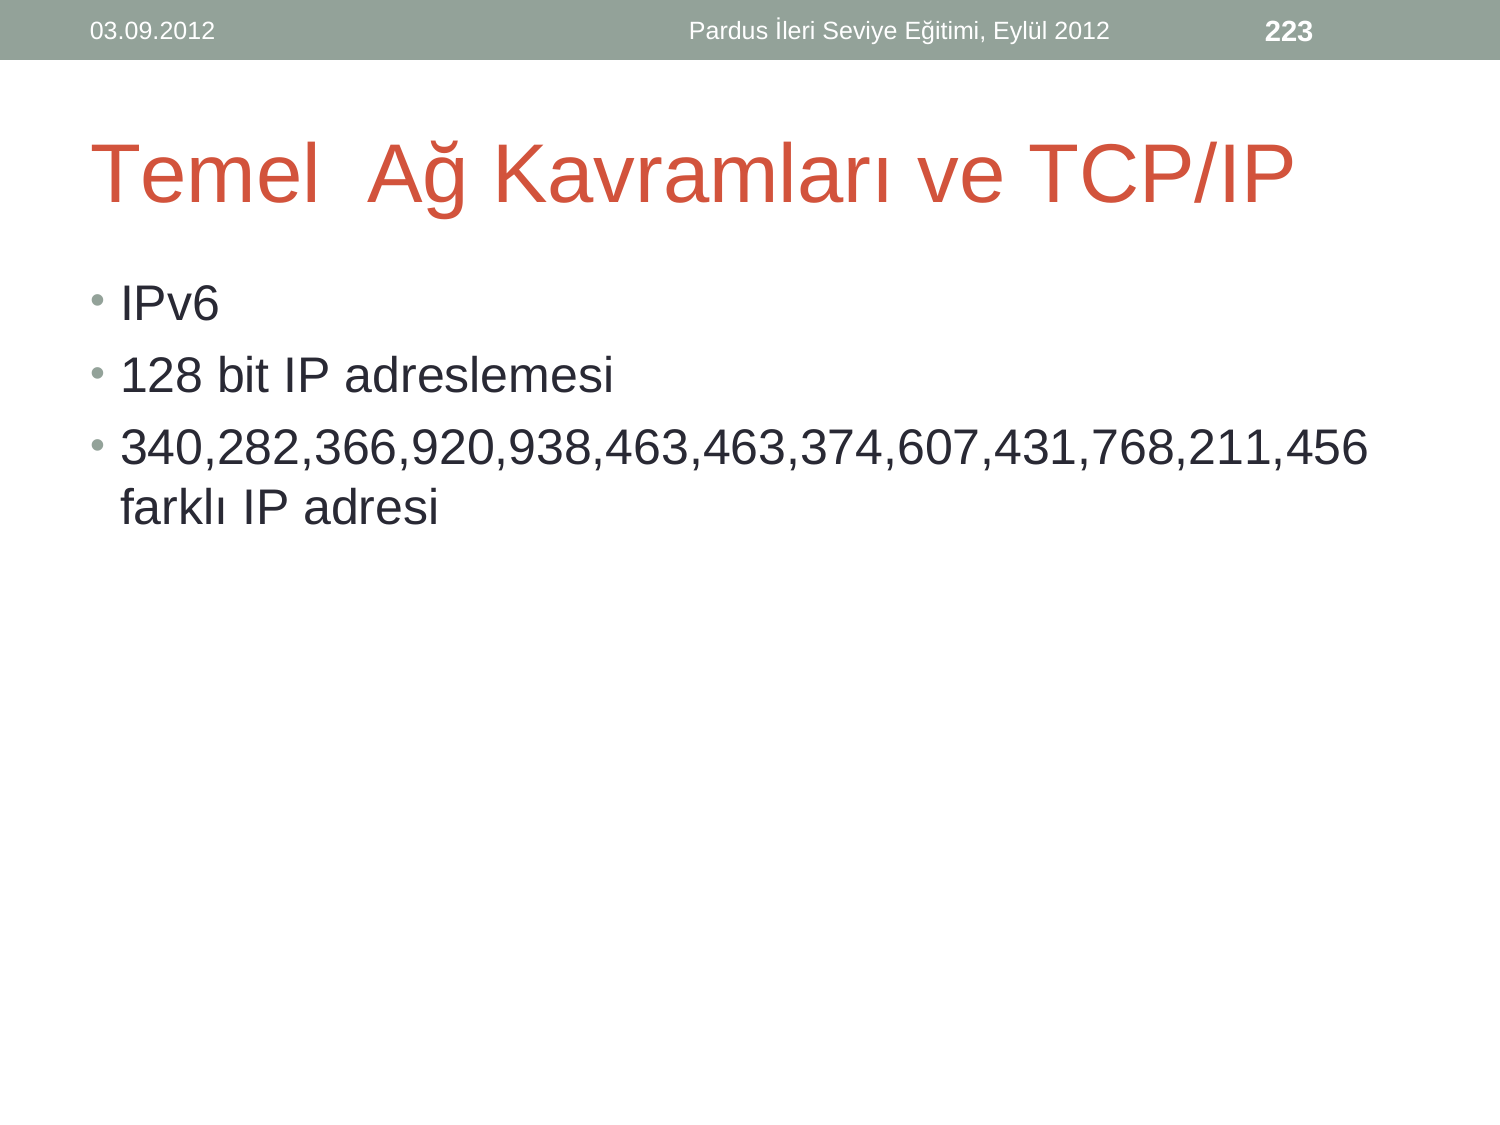

03.09.2012
Pardus İleri Seviye Eğitimi, Eylül 2012
# Temel Ağ Kavramları ve TCP/IP
IPv6
128 bit IP adreslemesi
340,282,366,920,938,463,463,374,607,431,768,211,456 farklı IP adresi